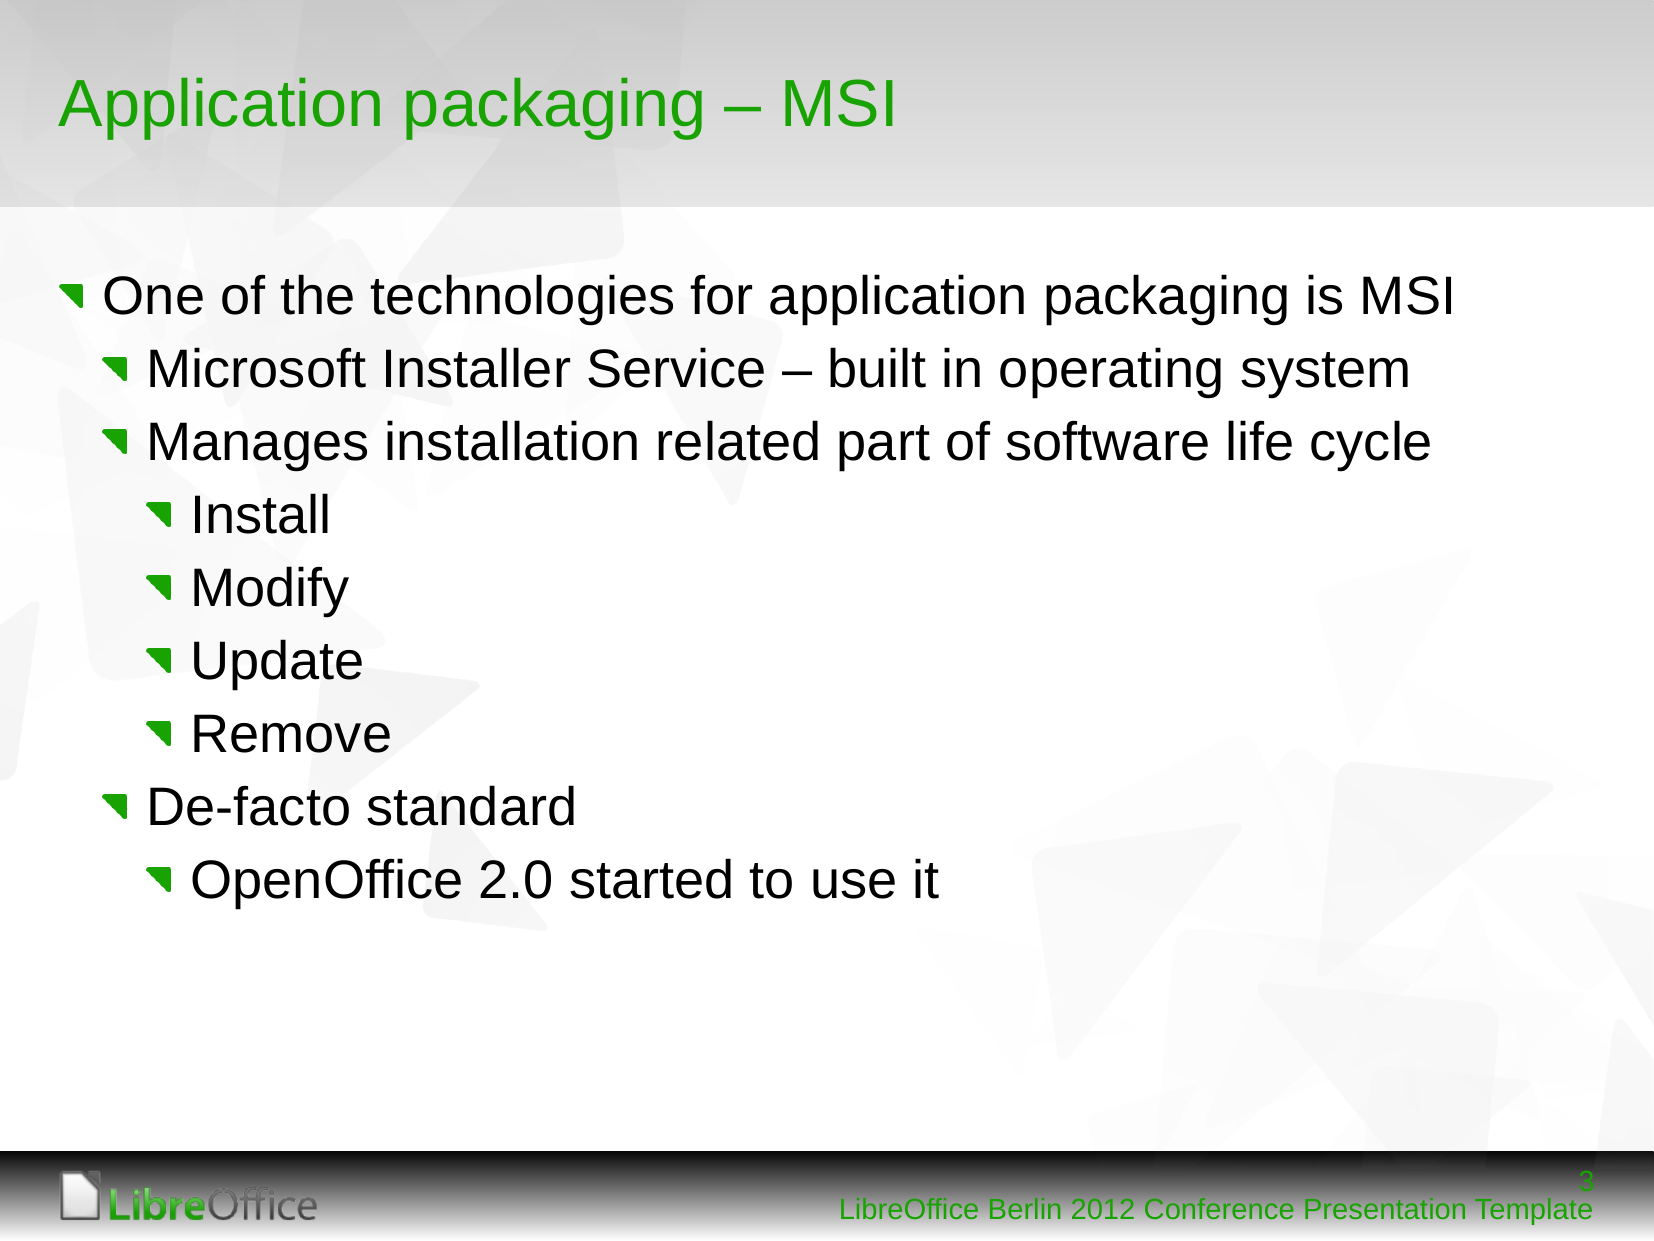

# Application packaging – MSI
One of the technologies for application packaging is MSI
Microsoft Installer Service – built in operating system
Manages installation related part of software life cycle
Install
Modify
Update
Remove
De-facto standard
OpenOffice 2.0 started to use it
3
LibreOffice Berlin 2012 Conference Presentation Template